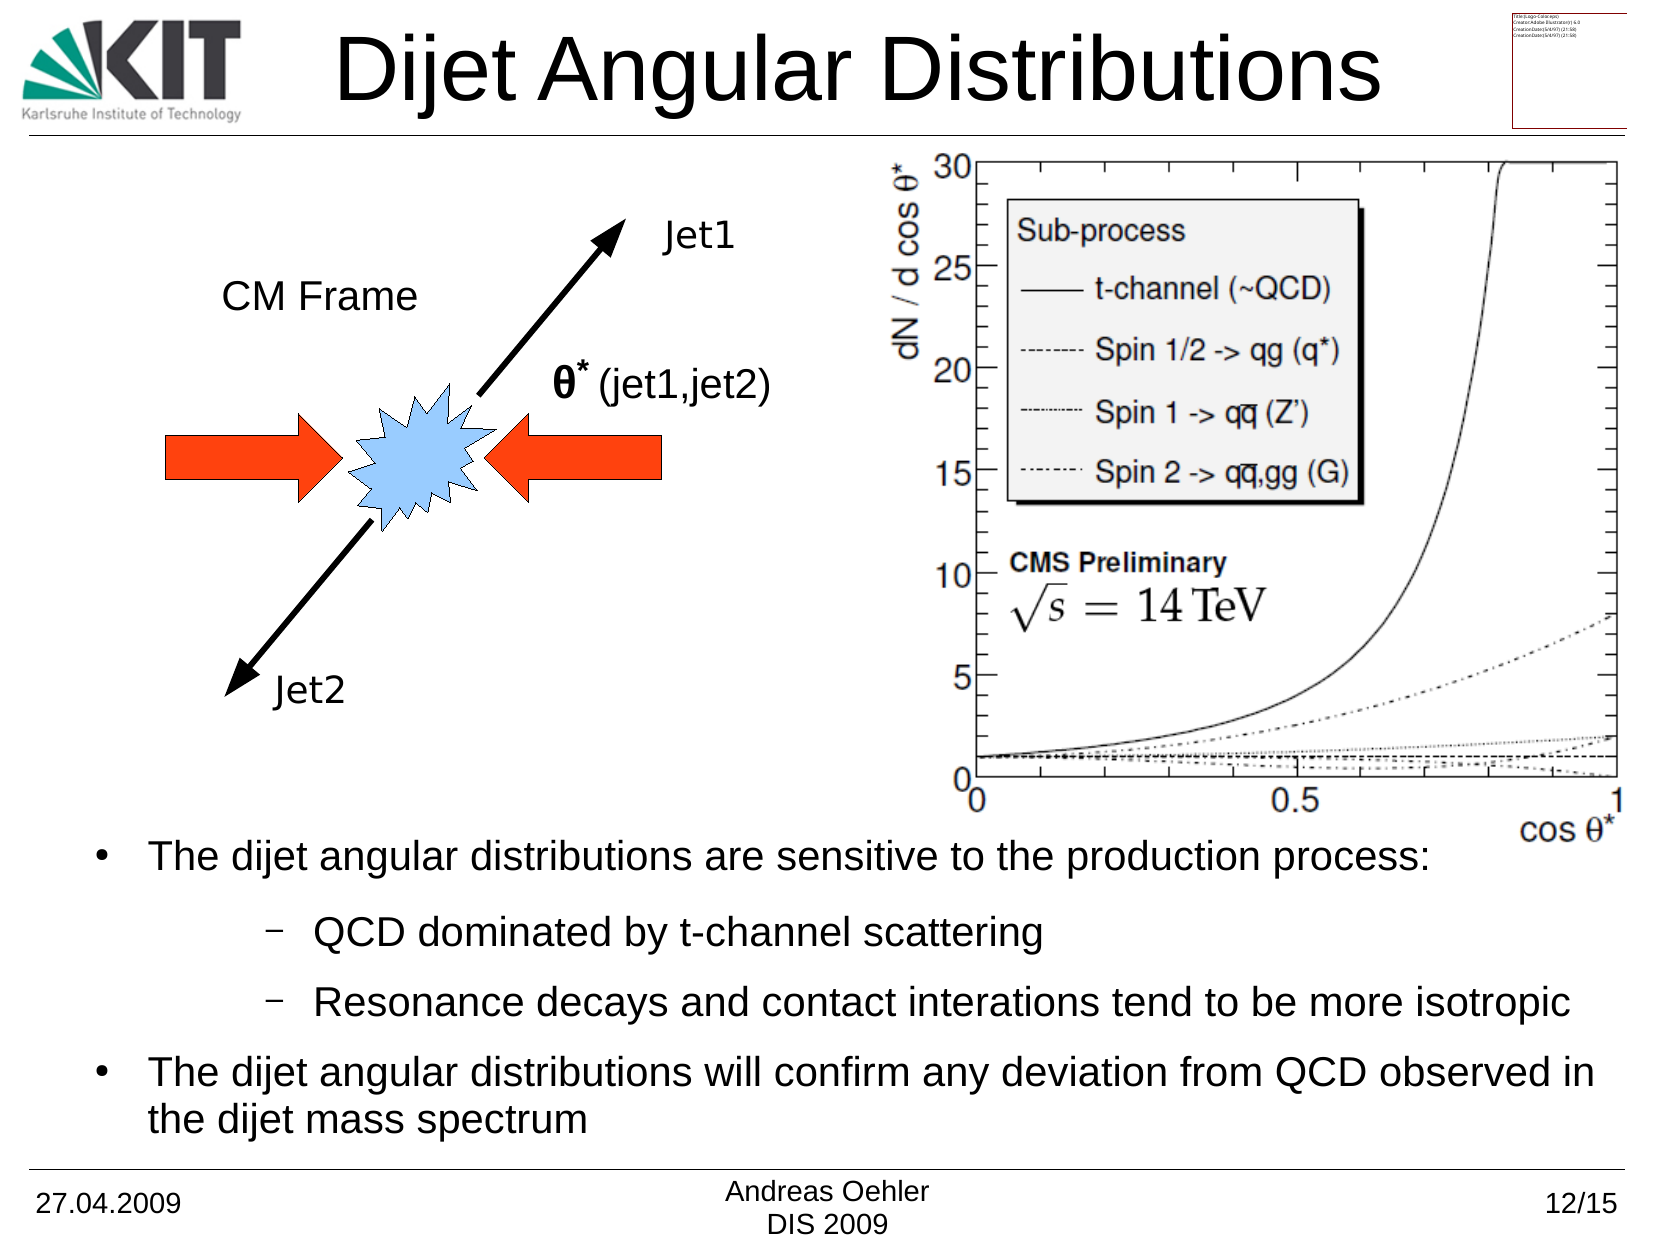

# Dijet Angular Distributions
Jet1
CM Frame
θ* (jet1,jet2)
Jet2
The dijet angular distributions are sensitive to the production process:
QCD dominated by t-channel scattering
Resonance decays and contact interations tend to be more isotropic
The dijet angular distributions will confirm any deviation from QCD observed in the dijet mass spectrum
Andreas Oehler DIS 2009
27.04.2009
12